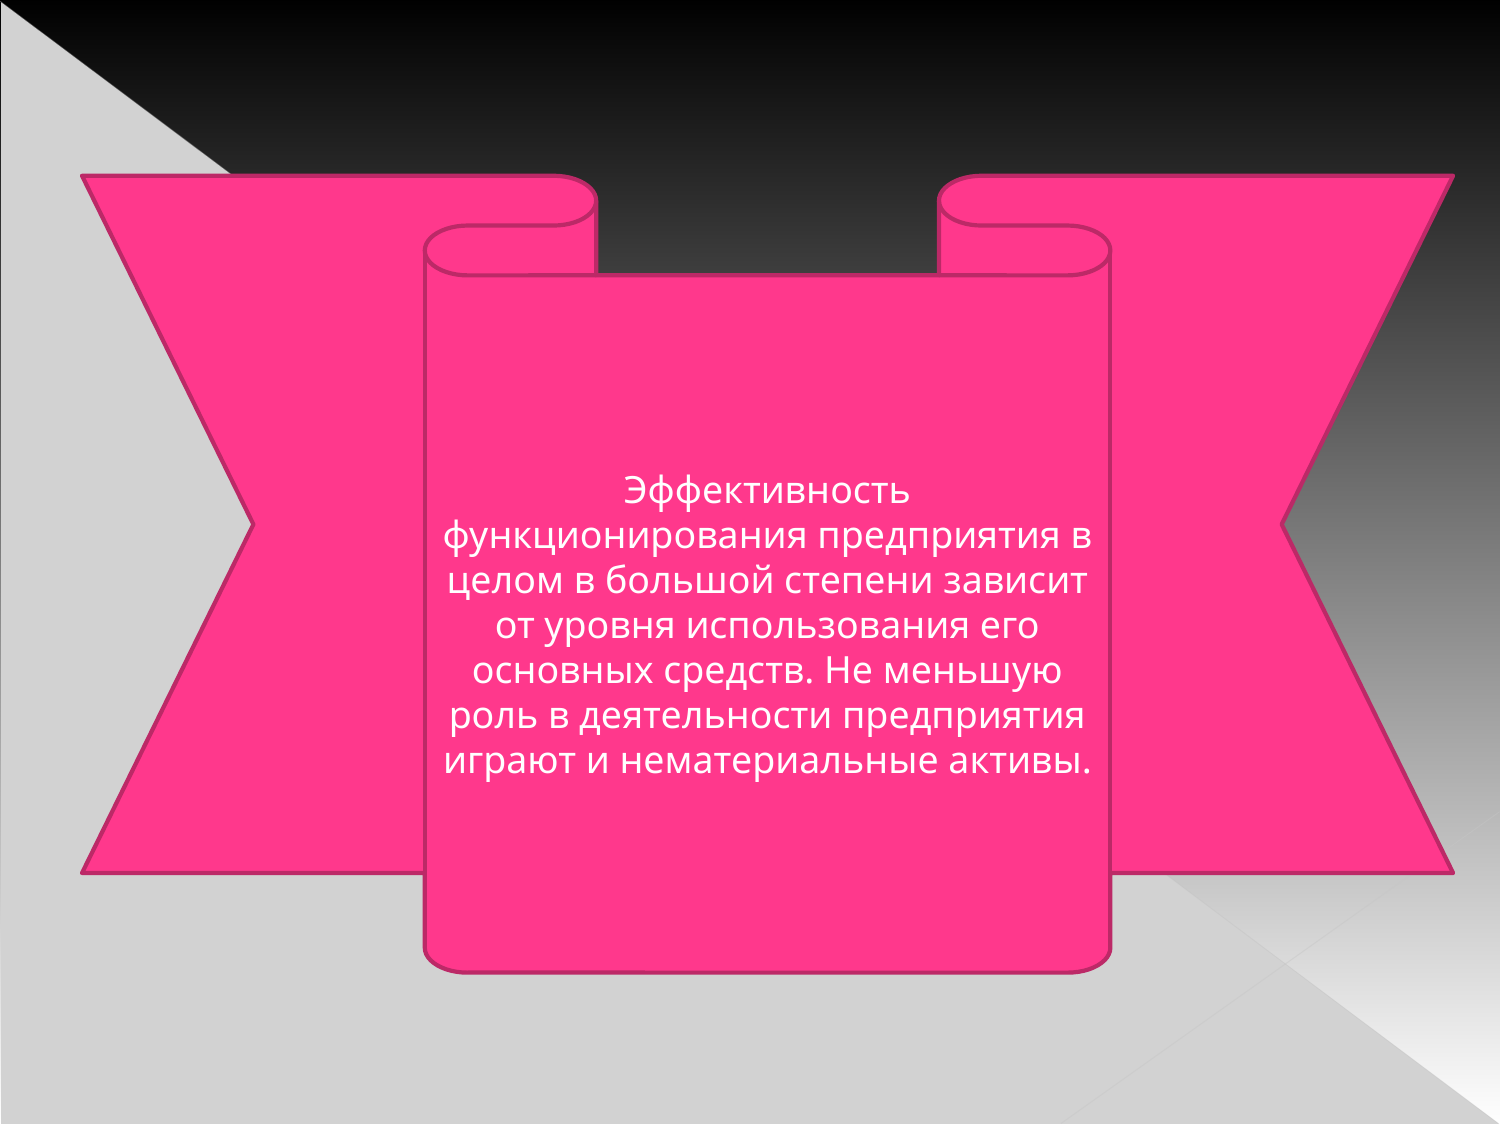

Эффективность функционирования предприятия в целом в большой степени зависит от уровня использования его основных средств. Не меньшую роль в деятельности предприятия играют и нематериальные активы.